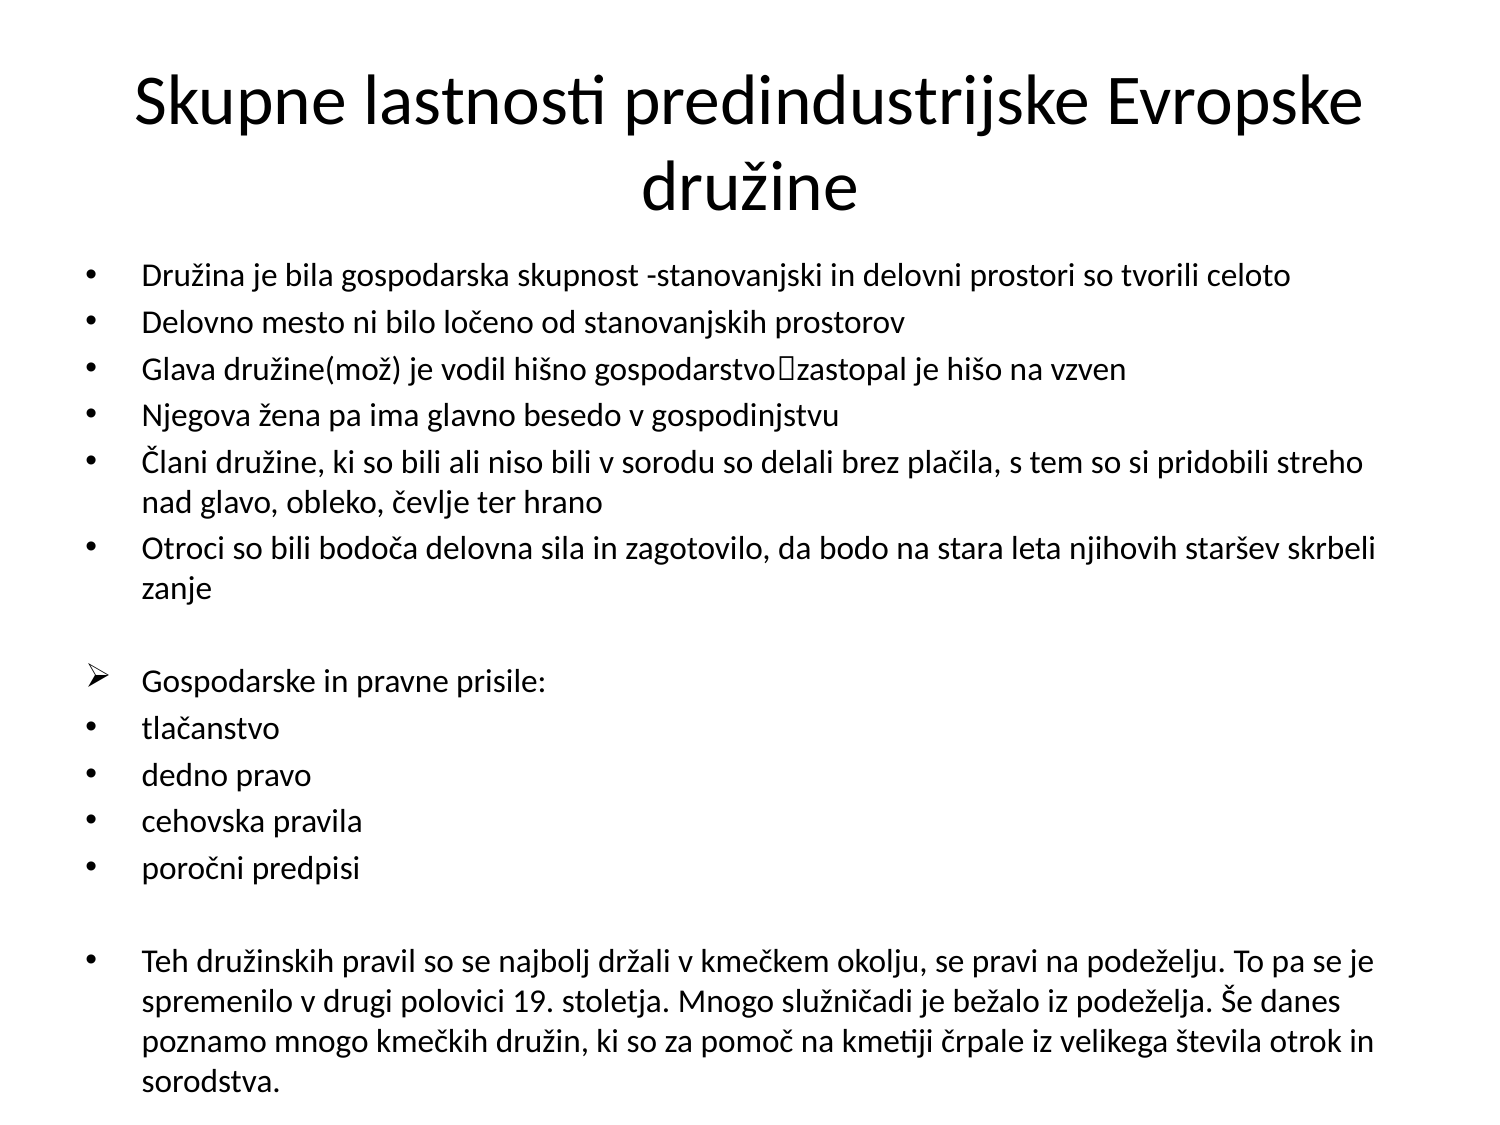

# Skupne lastnosti predindustrijske Evropske družine
Družina je bila gospodarska skupnost -stanovanjski in delovni prostori so tvorili celoto
Delovno mesto ni bilo ločeno od stanovanjskih prostorov
Glava družine(mož) je vodil hišno gospodarstvozastopal je hišo na vzven
Njegova žena pa ima glavno besedo v gospodinjstvu
Člani družine, ki so bili ali niso bili v sorodu so delali brez plačila, s tem so si pridobili streho nad glavo, obleko, čevlje ter hrano
Otroci so bili bodoča delovna sila in zagotovilo, da bodo na stara leta njihovih staršev skrbeli zanje
Gospodarske in pravne prisile:
tlačanstvo
dedno pravo
cehovska pravila
poročni predpisi
Teh družinskih pravil so se najbolj držali v kmečkem okolju, se pravi na podeželju. To pa se je spremenilo v drugi polovici 19. stoletja. Mnogo služničadi je bežalo iz podeželja. Še danes poznamo mnogo kmečkih družin, ki so za pomoč na kmetiji črpale iz velikega števila otrok in sorodstva.